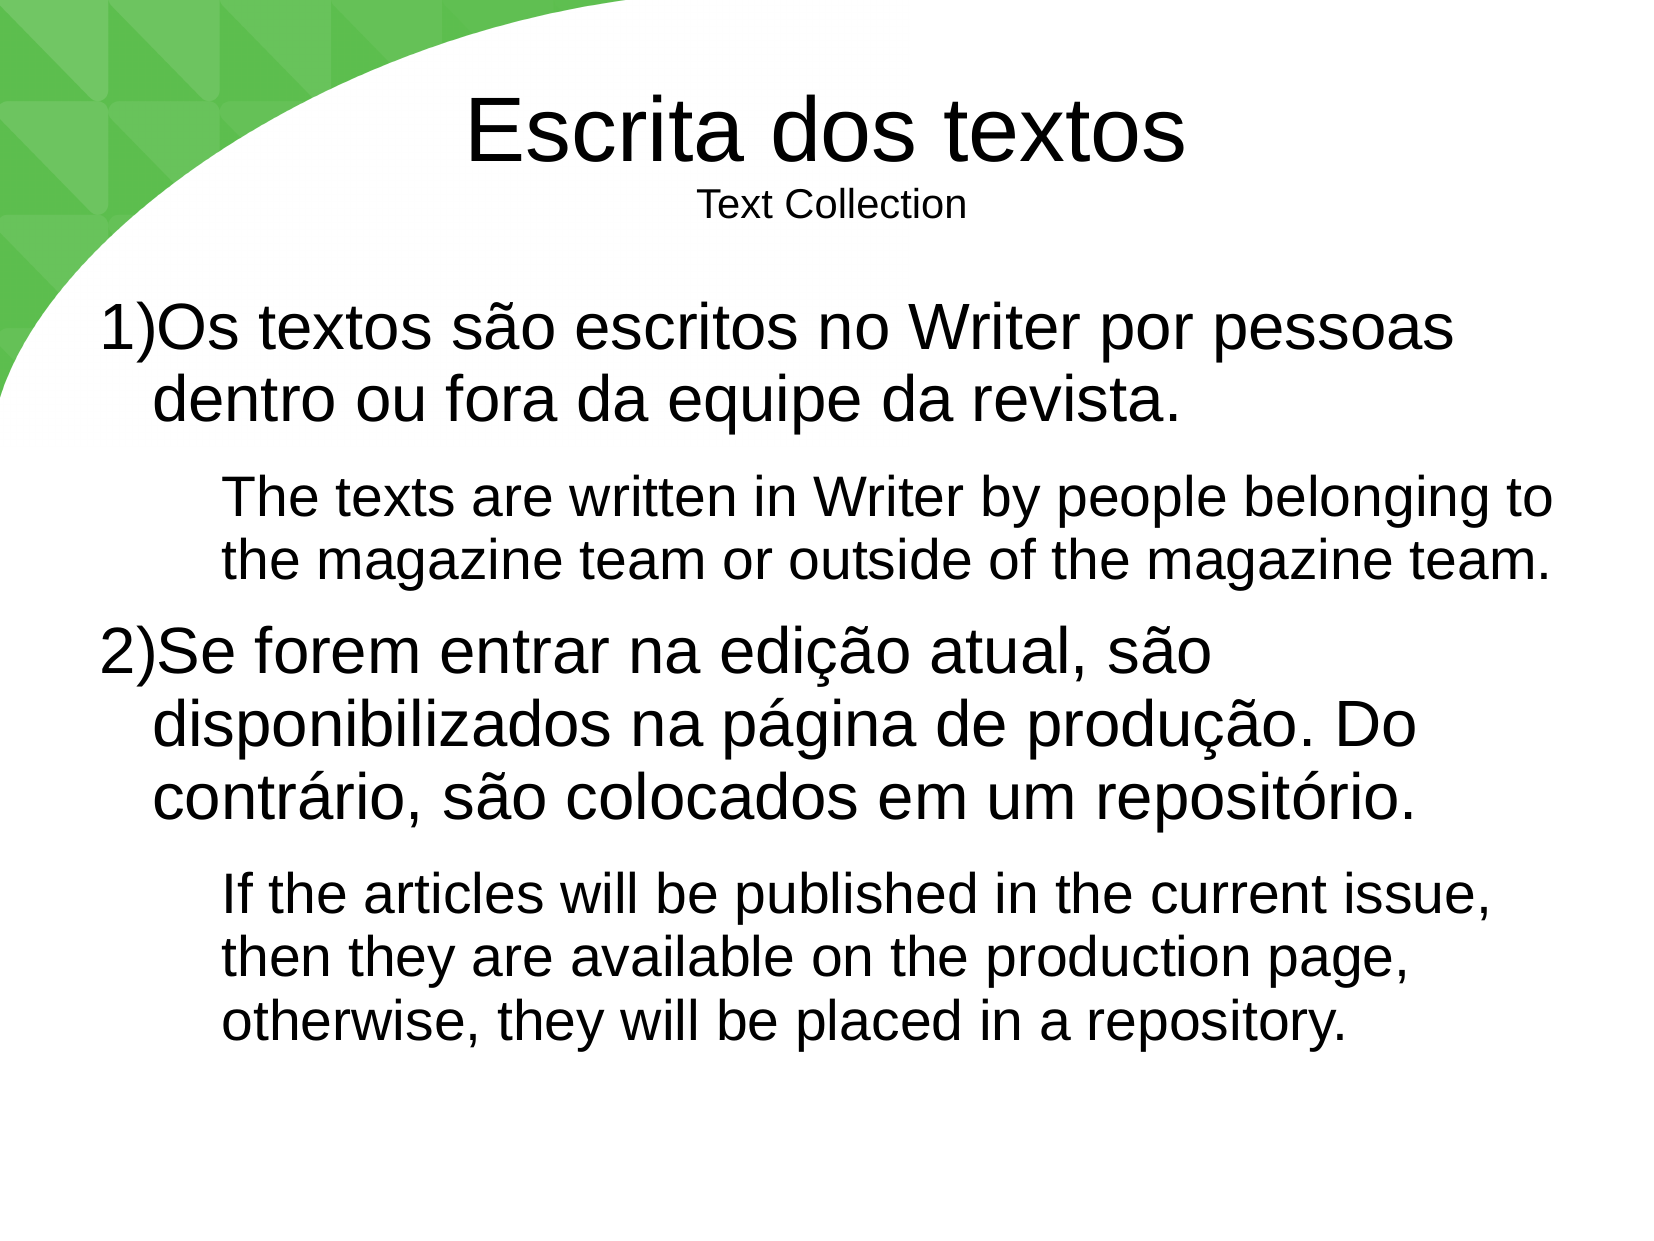

# Escrita dos textos Text Collection
Os textos são escritos no Writer por pessoas dentro ou fora da equipe da revista.
The texts are written in Writer by people belonging to the magazine team or outside of the magazine team.
Se forem entrar na edição atual, são disponibilizados na página de produção. Do contrário, são colocados em um repositório.
If the articles will be published in the current issue, then they are available on the production page, otherwise, they will be placed in a repository.